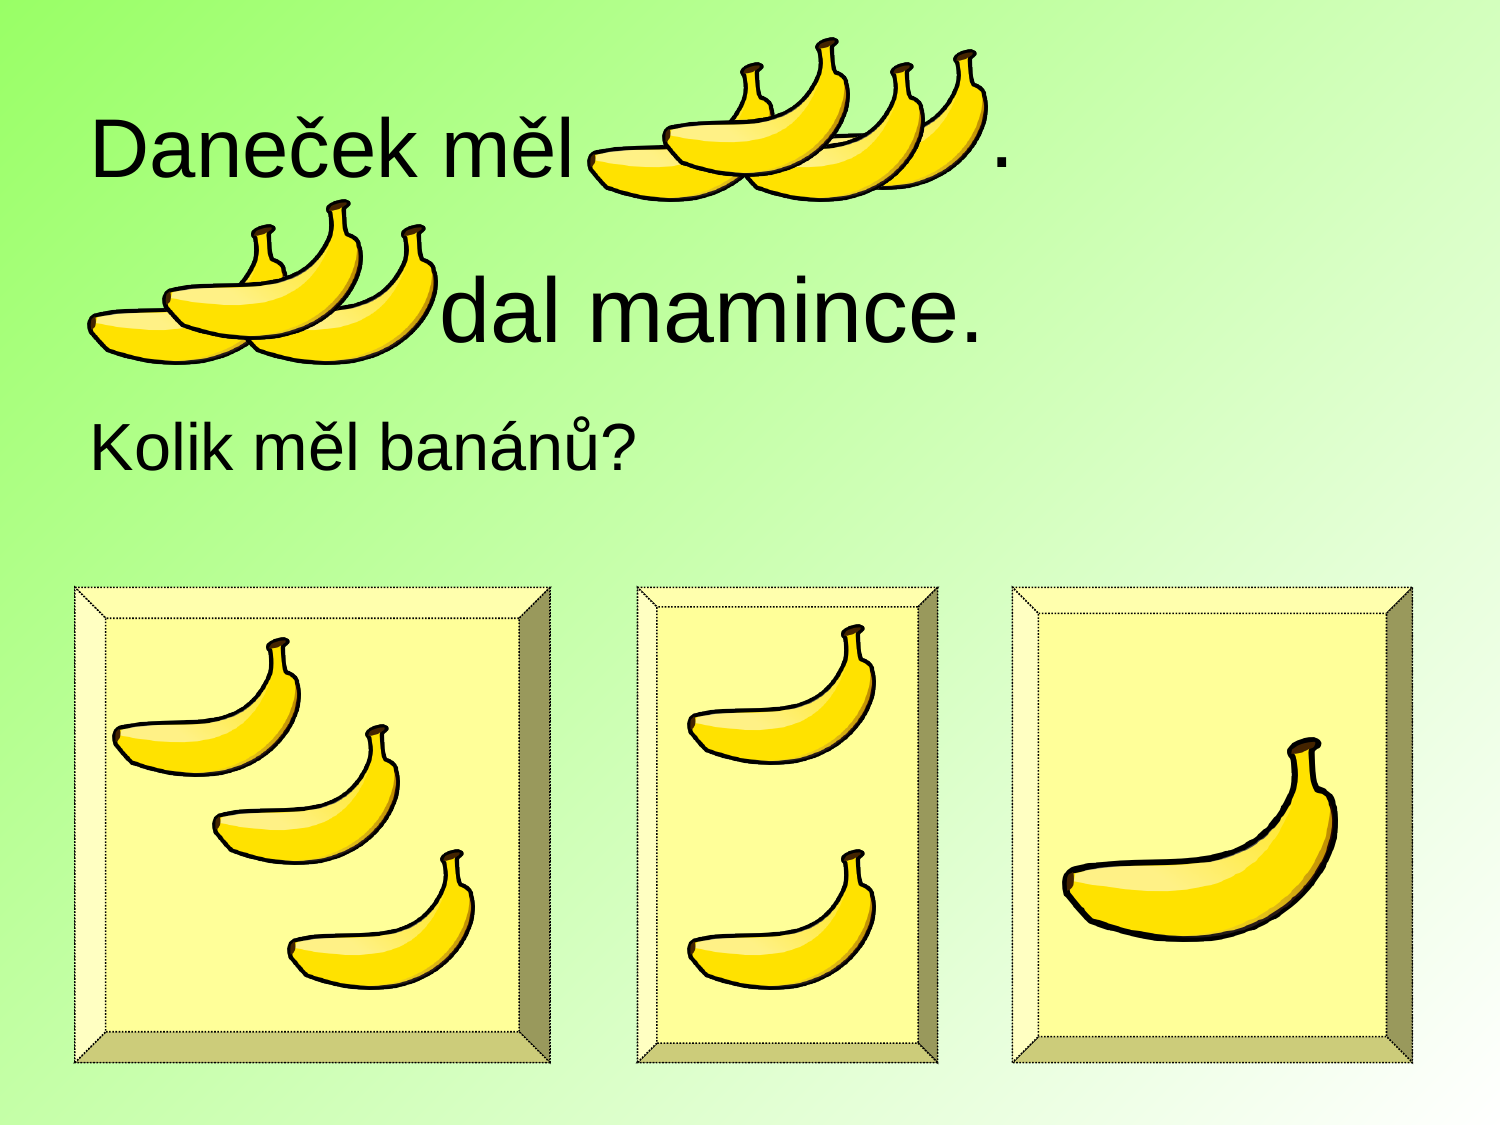

.
Daneček měl
dal mamince.
Kolik měl banánů?